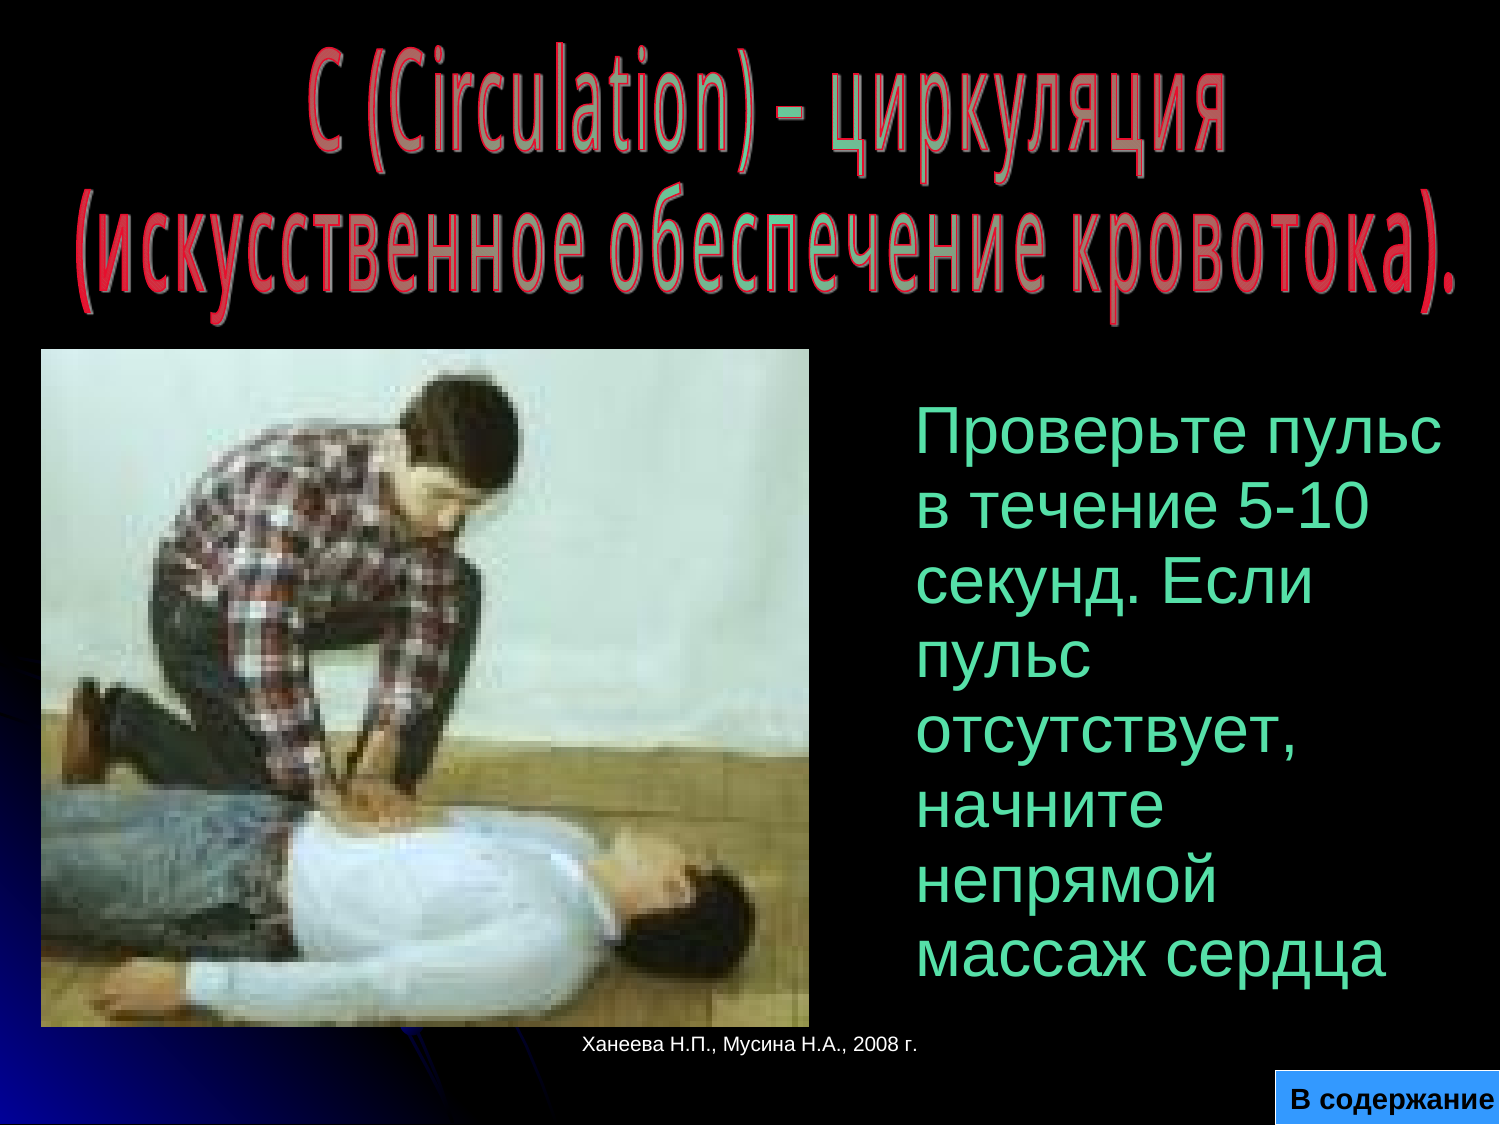

С (Circulation) – циркуляция
(искусственное обеспечение кровотока).
# Проверьте пульс в течение 5-10 секунд. Если пульс отсутствует, начните непрямой массаж сердца
Ханеева Н.П., Мусина Н.А., 2008 г.
В содержание